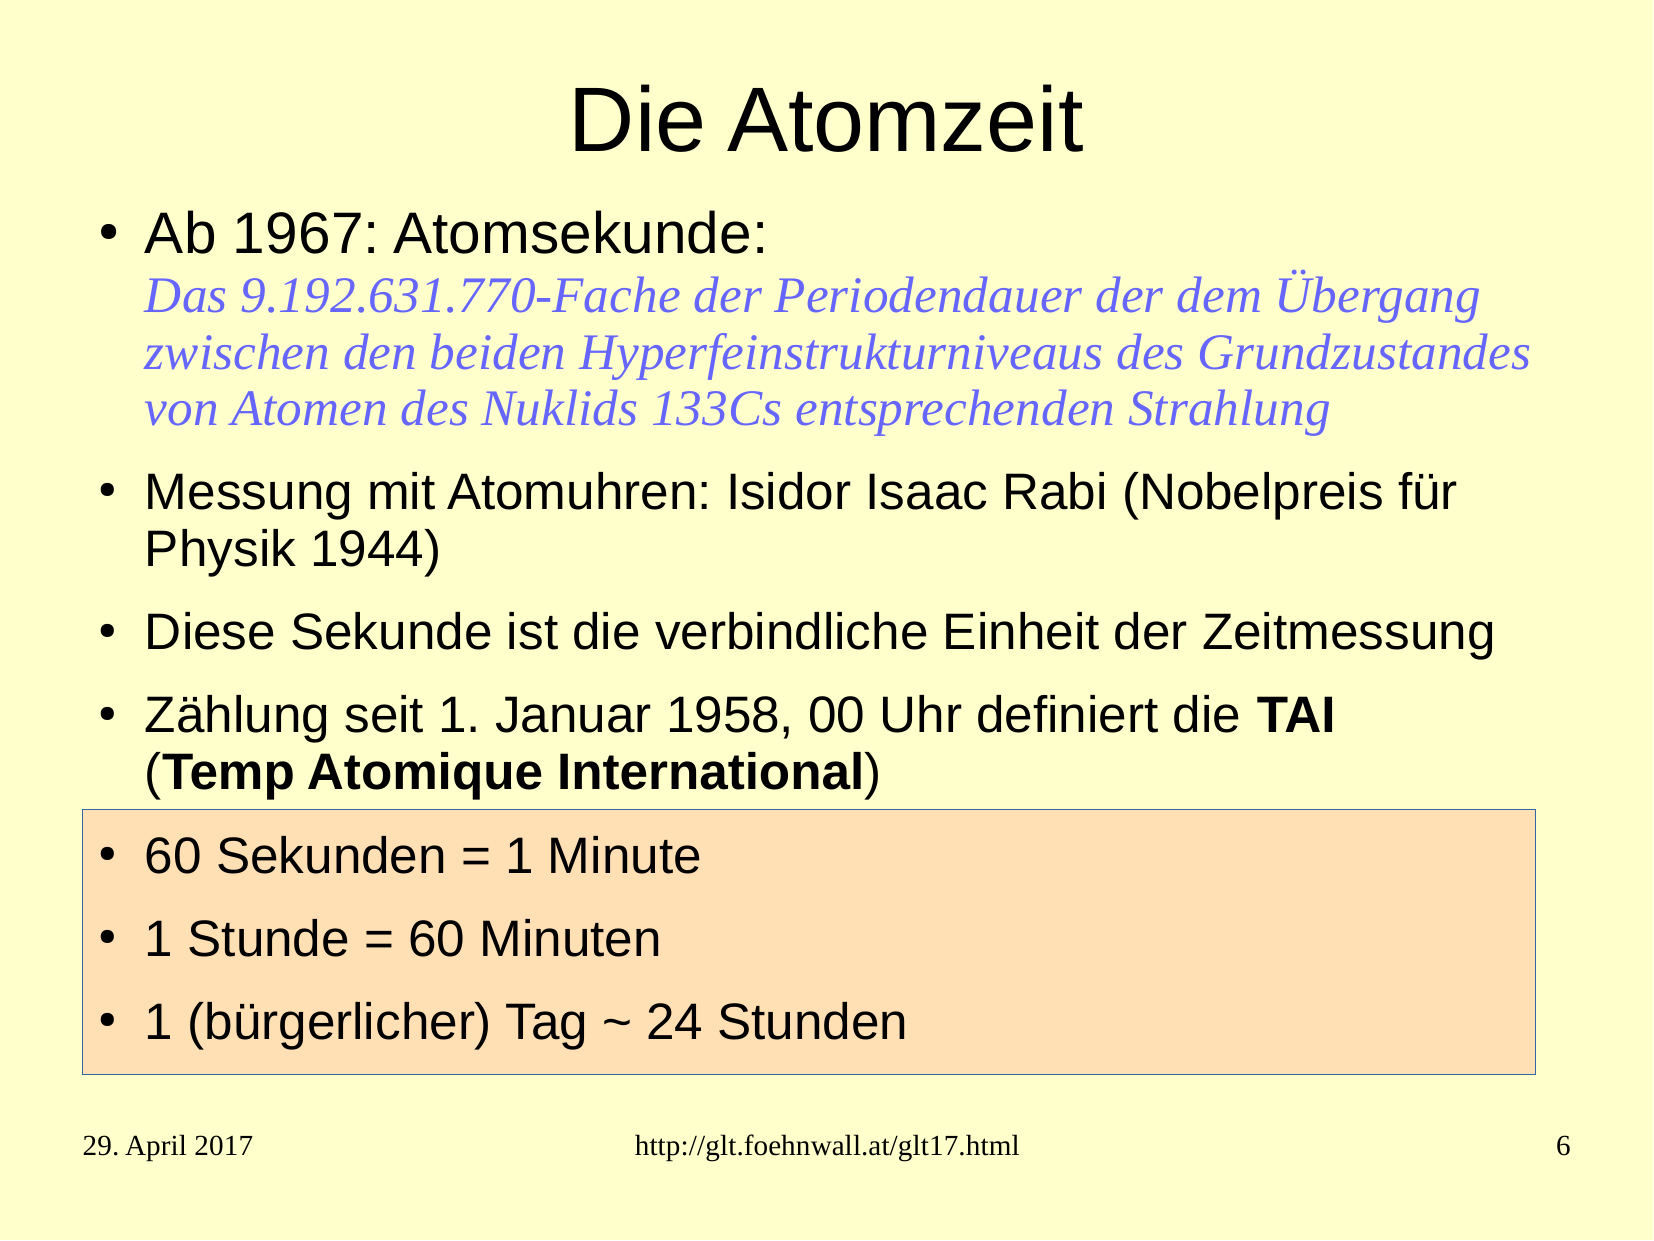

# Die Atomzeit
Ab 1967: Atomsekunde:
Das 9.192.631.770-Fache der Periodendauer der dem Übergang zwischen den beiden Hyperfeinstrukturniveaus des Grundzustandes von Atomen des Nuklids 133Cs entsprechenden Strahlung
Messung mit Atomuhren: Isidor Isaac Rabi (Nobelpreis für Physik 1944)
Diese Sekunde ist die verbindliche Einheit der Zeitmessung
Zählung seit 1. Januar 1958, 00 Uhr definiert die TAI
(Temp Atomique International)
60 Sekunden = 1 Minute
1 Stunde = 60 Minuten
1 (bürgerlicher) Tag ~ 24 Stunden
29. April 2017
http://glt.foehnwall.at/glt17.html
6